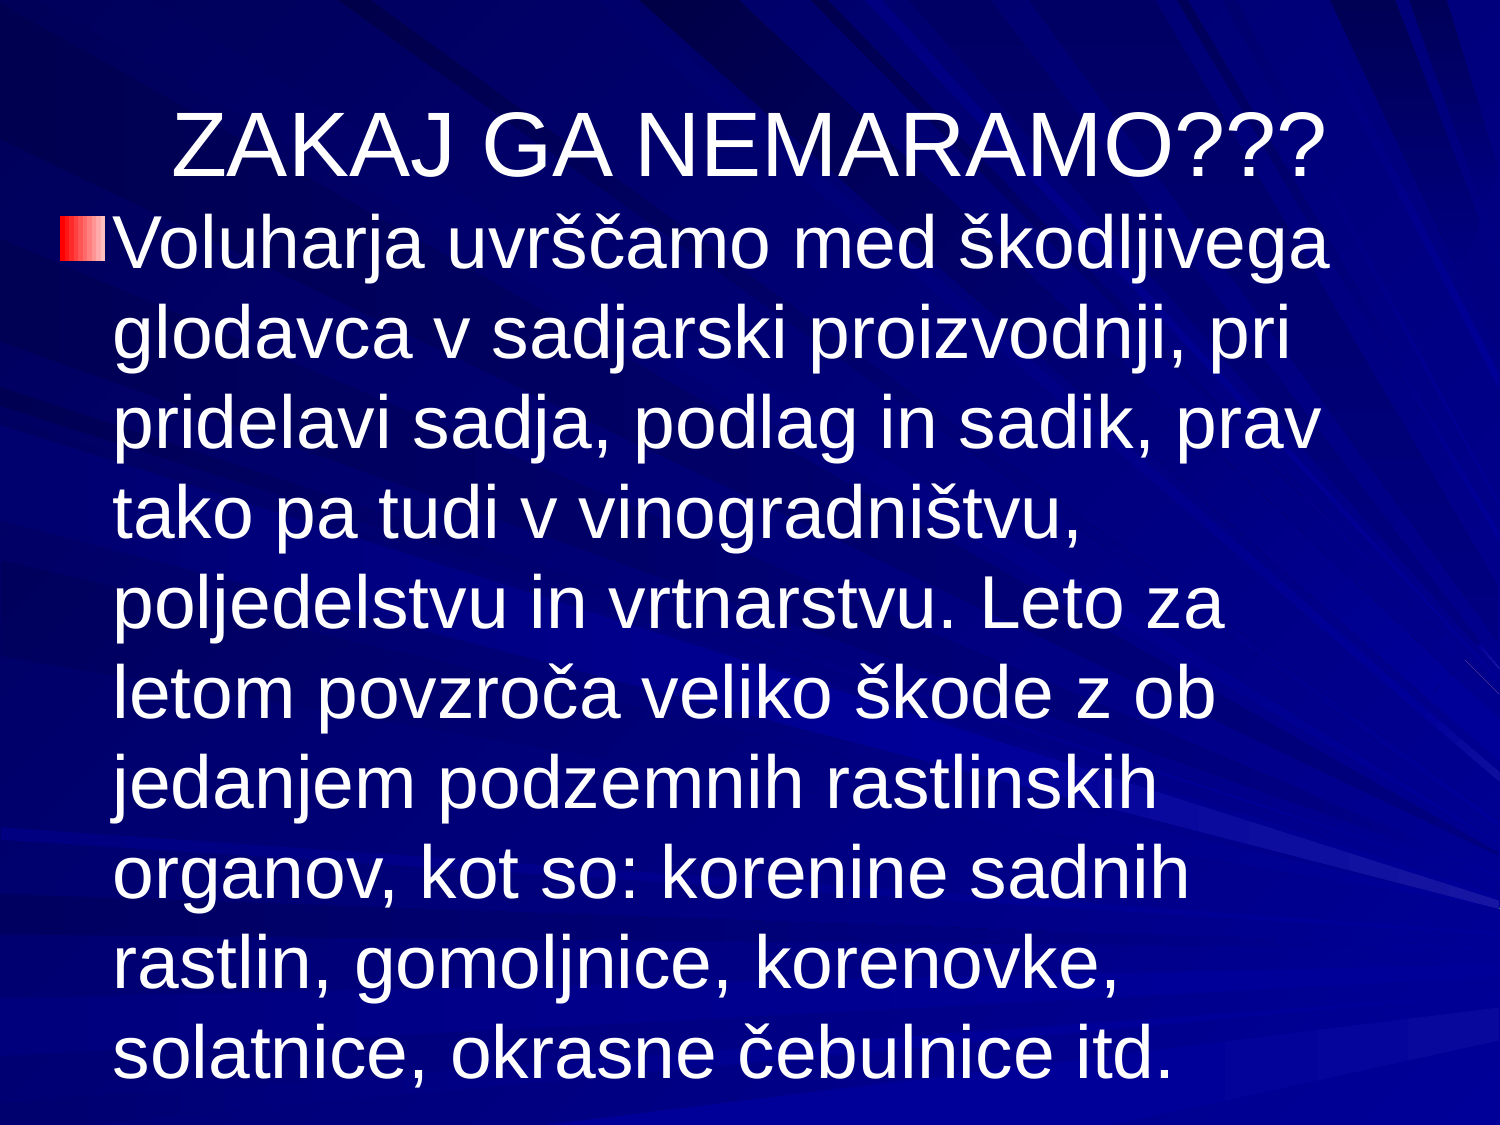

# ZAKAJ GA NEMARAMO???
Voluharja uvrščamo med škodljivega glodavca v sad­jarski proizvodnji, pri pridelavi sadja, podlag in sadik, prav tako pa tudi v vinogradništvu, poljedelstvu in vrtnarstvu. Leto za letom povzroča veliko škode z ob­jedanjem podzemnih rastlinskih organov, kot so: korenine sadnih rastlin, gomoljnice, korenovke, solatnice, okrasne čebulnice itd.